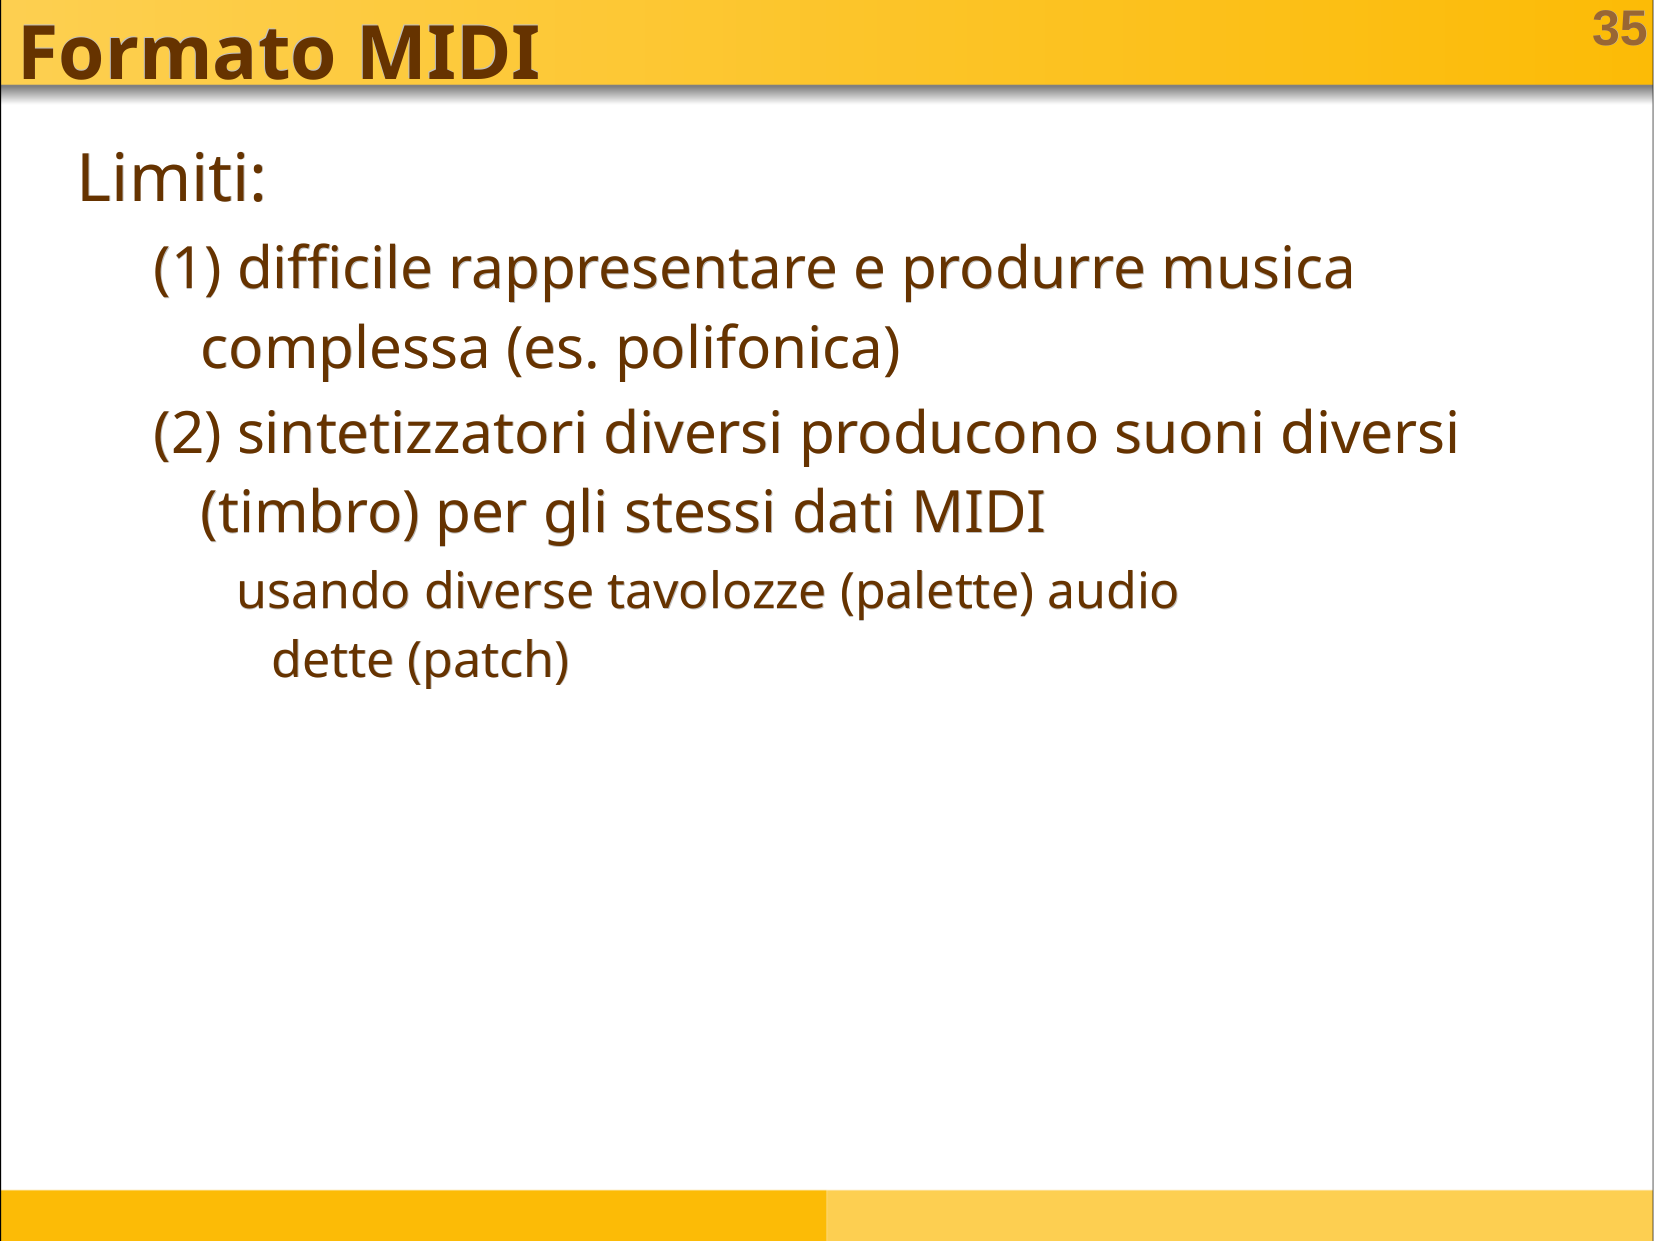

35
# Formato MIDI
Limiti:
(1) difficile rappresentare e produrre musica complessa (es. polifonica)
(2) sintetizzatori diversi producono suoni diversi (timbro) per gli stessi dati MIDI
usando diverse tavolozze (palette) audio
dette (patch)